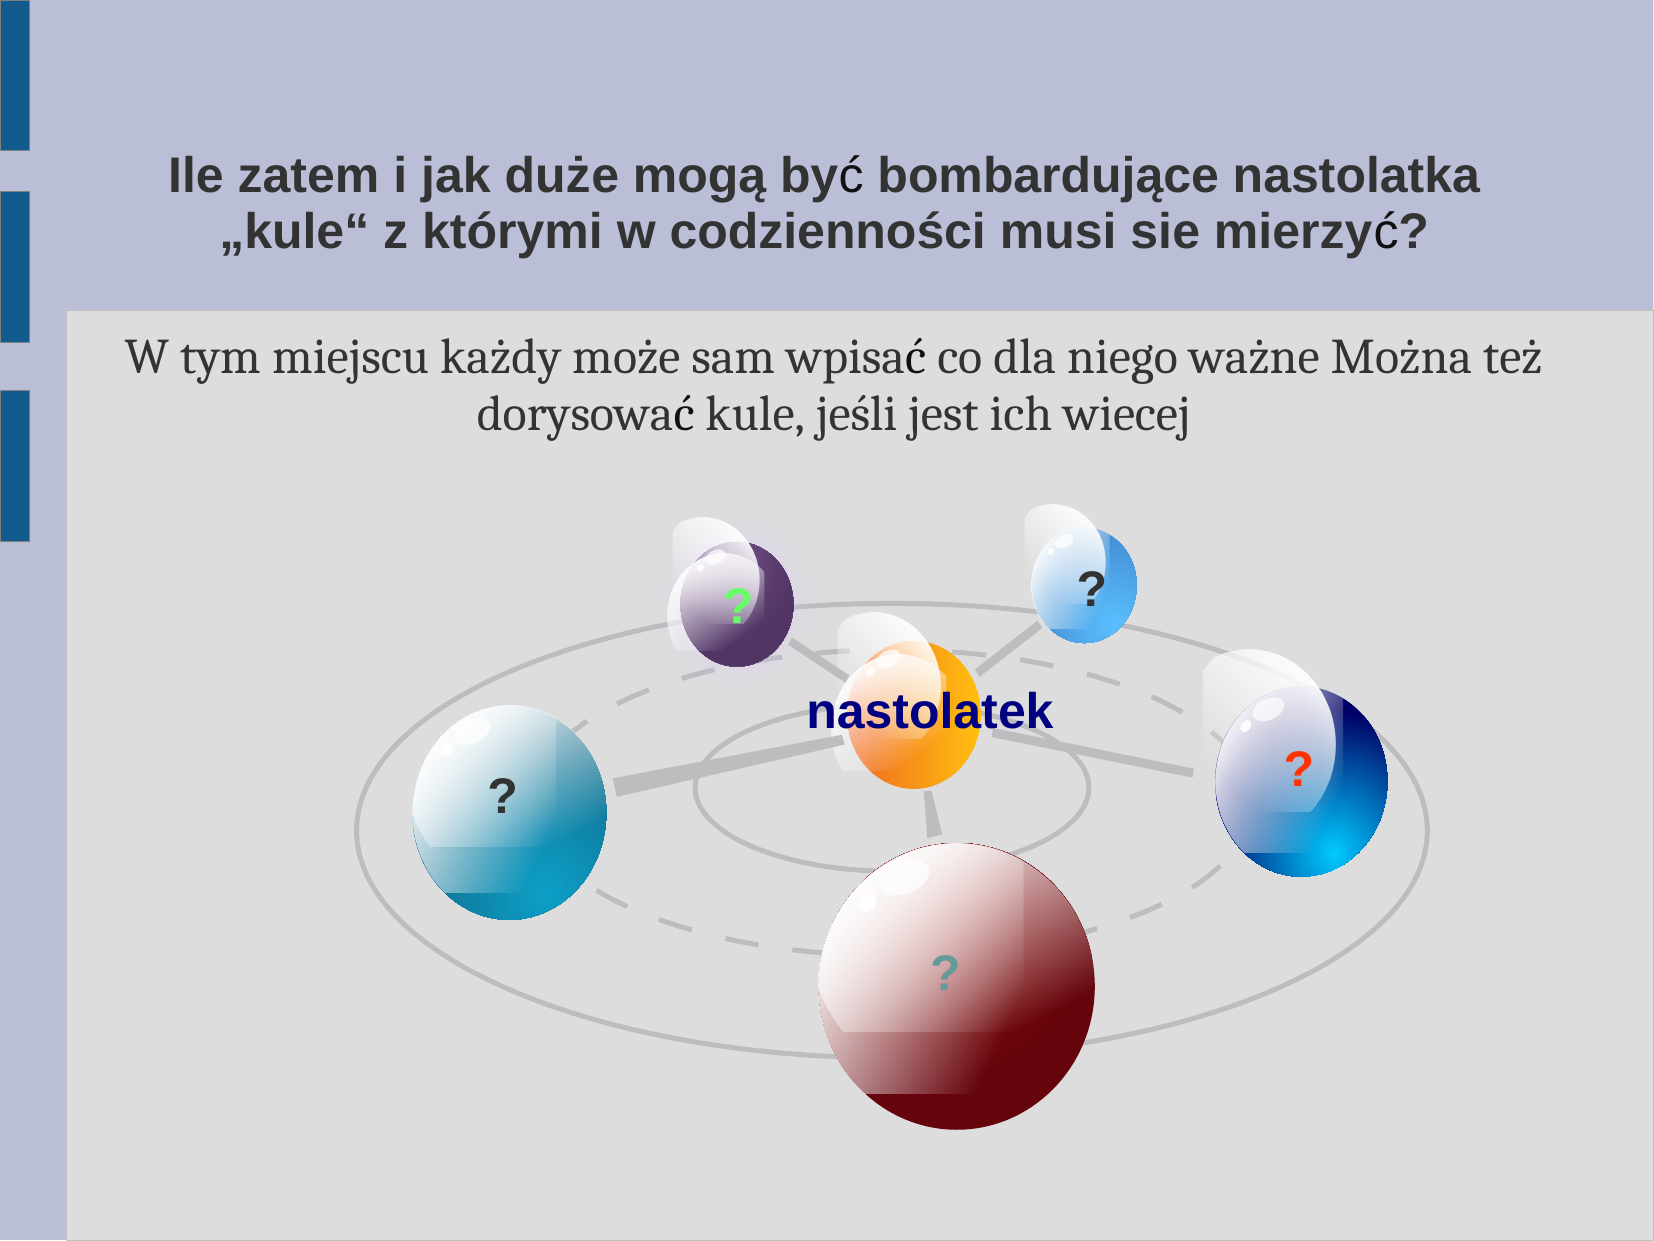

# Ile zatem i jak duże mogą być bombardujące nastolatka „kule“ z którymi w codzienności musi sie mierzyć?
W tym miejscu każdy może sam wpisać co dla niego ważne Można też dorysować kule, jeśli jest ich wiecej
?
?
nastolatek
?
?
?